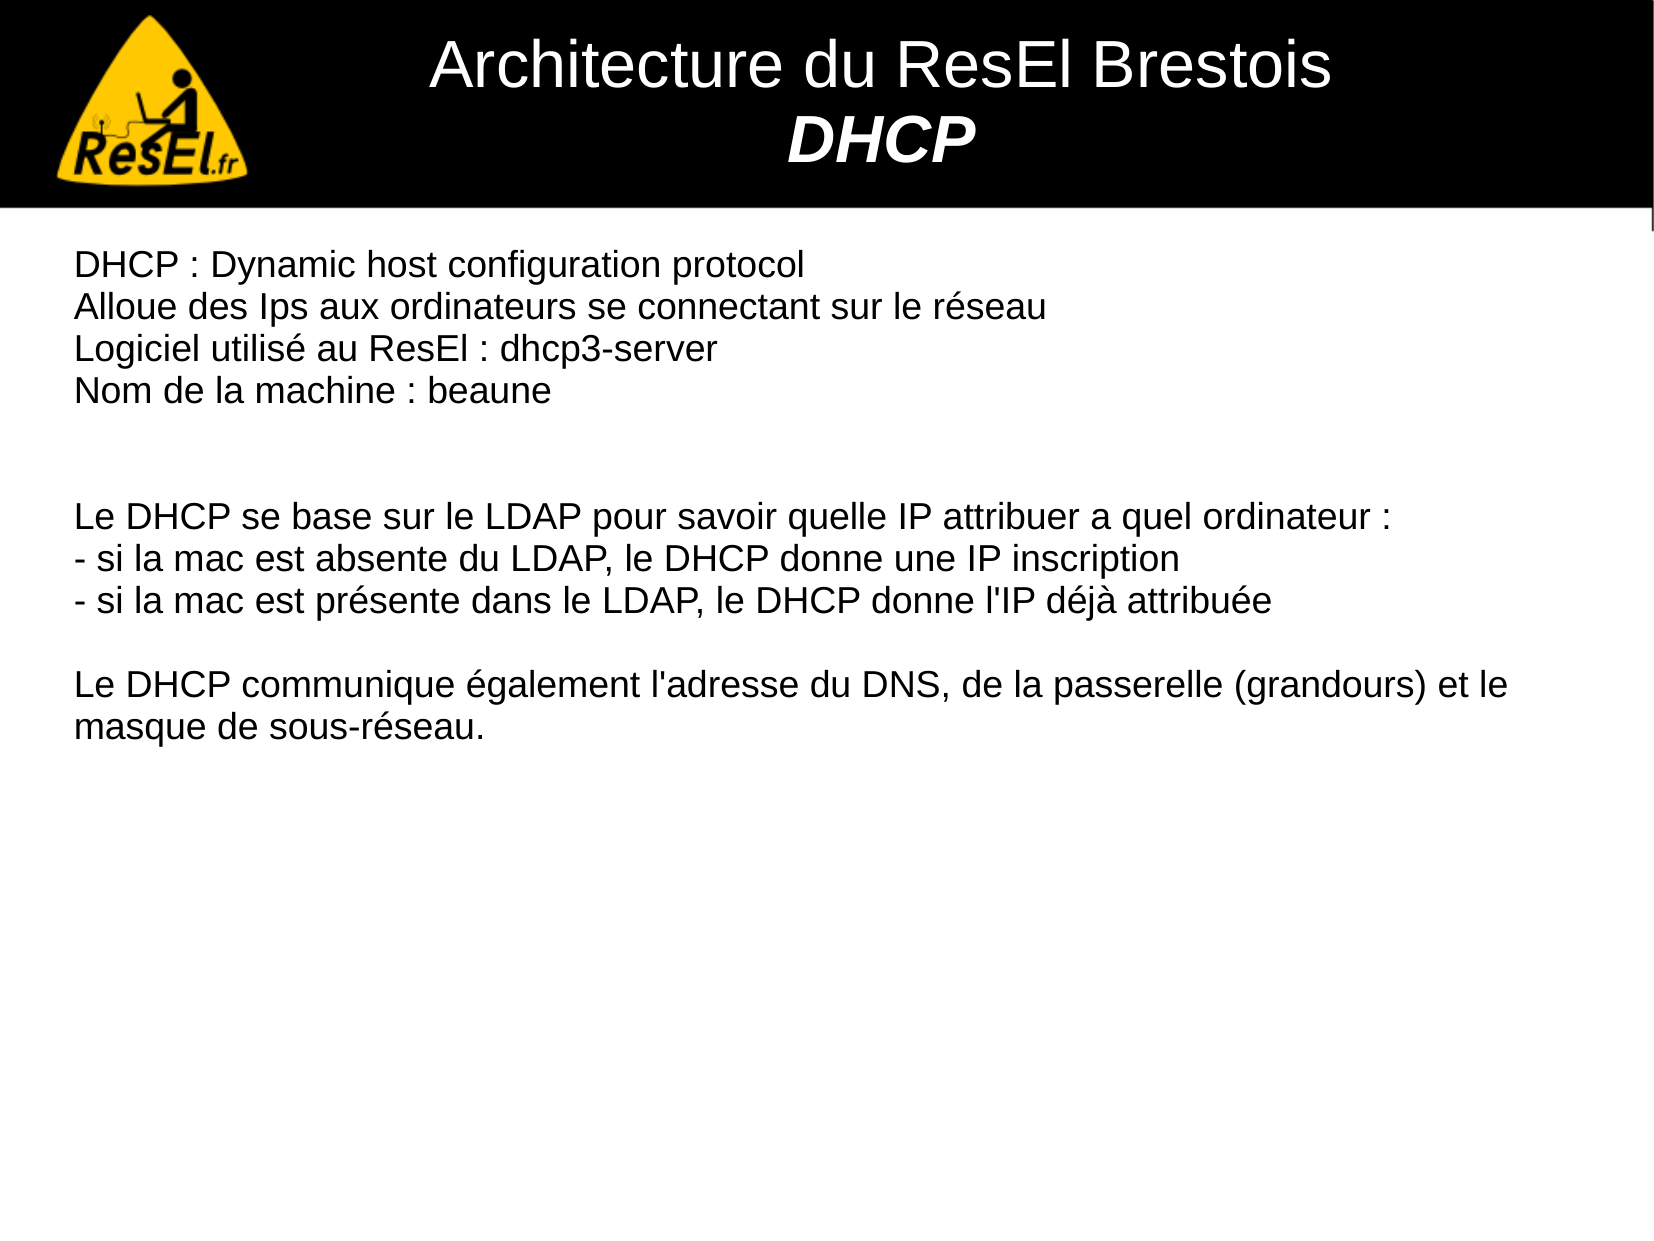

# Architecture du ResEl Brestois DHCP
DHCP : Dynamic host configuration protocol
Alloue des Ips aux ordinateurs se connectant sur le réseau
Logiciel utilisé au ResEl : dhcp3-server
Nom de la machine : beaune
Le DHCP se base sur le LDAP pour savoir quelle IP attribuer a quel ordinateur :
- si la mac est absente du LDAP, le DHCP donne une IP inscription
- si la mac est présente dans le LDAP, le DHCP donne l'IP déjà attribuée
Le DHCP communique également l'adresse du DNS, de la passerelle (grandours) et le masque de sous-réseau.